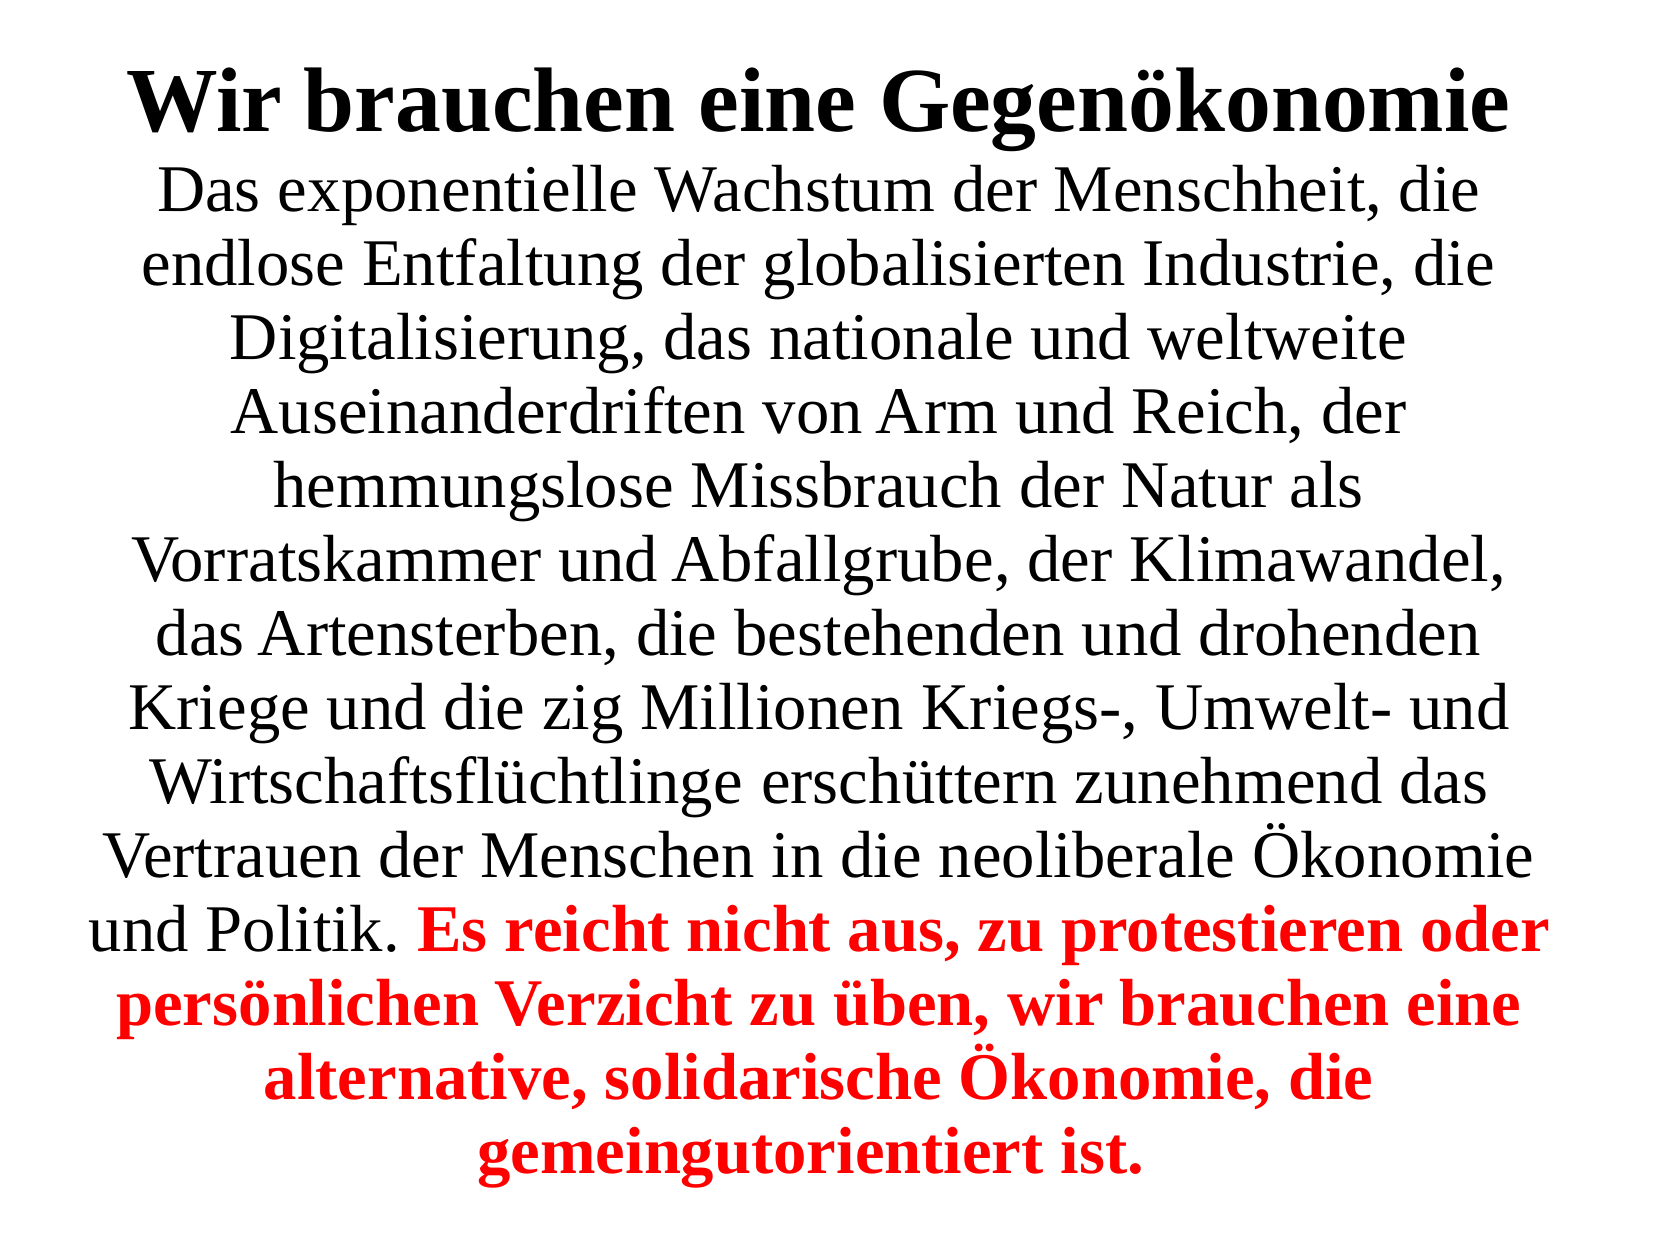

Wir brauchen eine Gegenökonomie
Das exponentielle Wachstum der Menschheit, die endlose Entfaltung der globalisierten Industrie, die Digitalisierung, das nationale und weltweite Auseinanderdriften von Arm und Reich, der hemmungslose Missbrauch der Natur als Vorratskammer und Abfallgrube, der Klimawandel, das Artensterben, die bestehenden und drohenden Kriege und die zig Millionen Kriegs-, Umwelt- und Wirtschaftsflüchtlinge erschüttern zunehmend das Vertrauen der Menschen in die neoliberale Ökonomie und Politik. Es reicht nicht aus, zu protestieren oder persönlichen Verzicht zu üben, wir brauchen eine alternative, solidarische Ökonomie, die gemeingutorientiert ist.